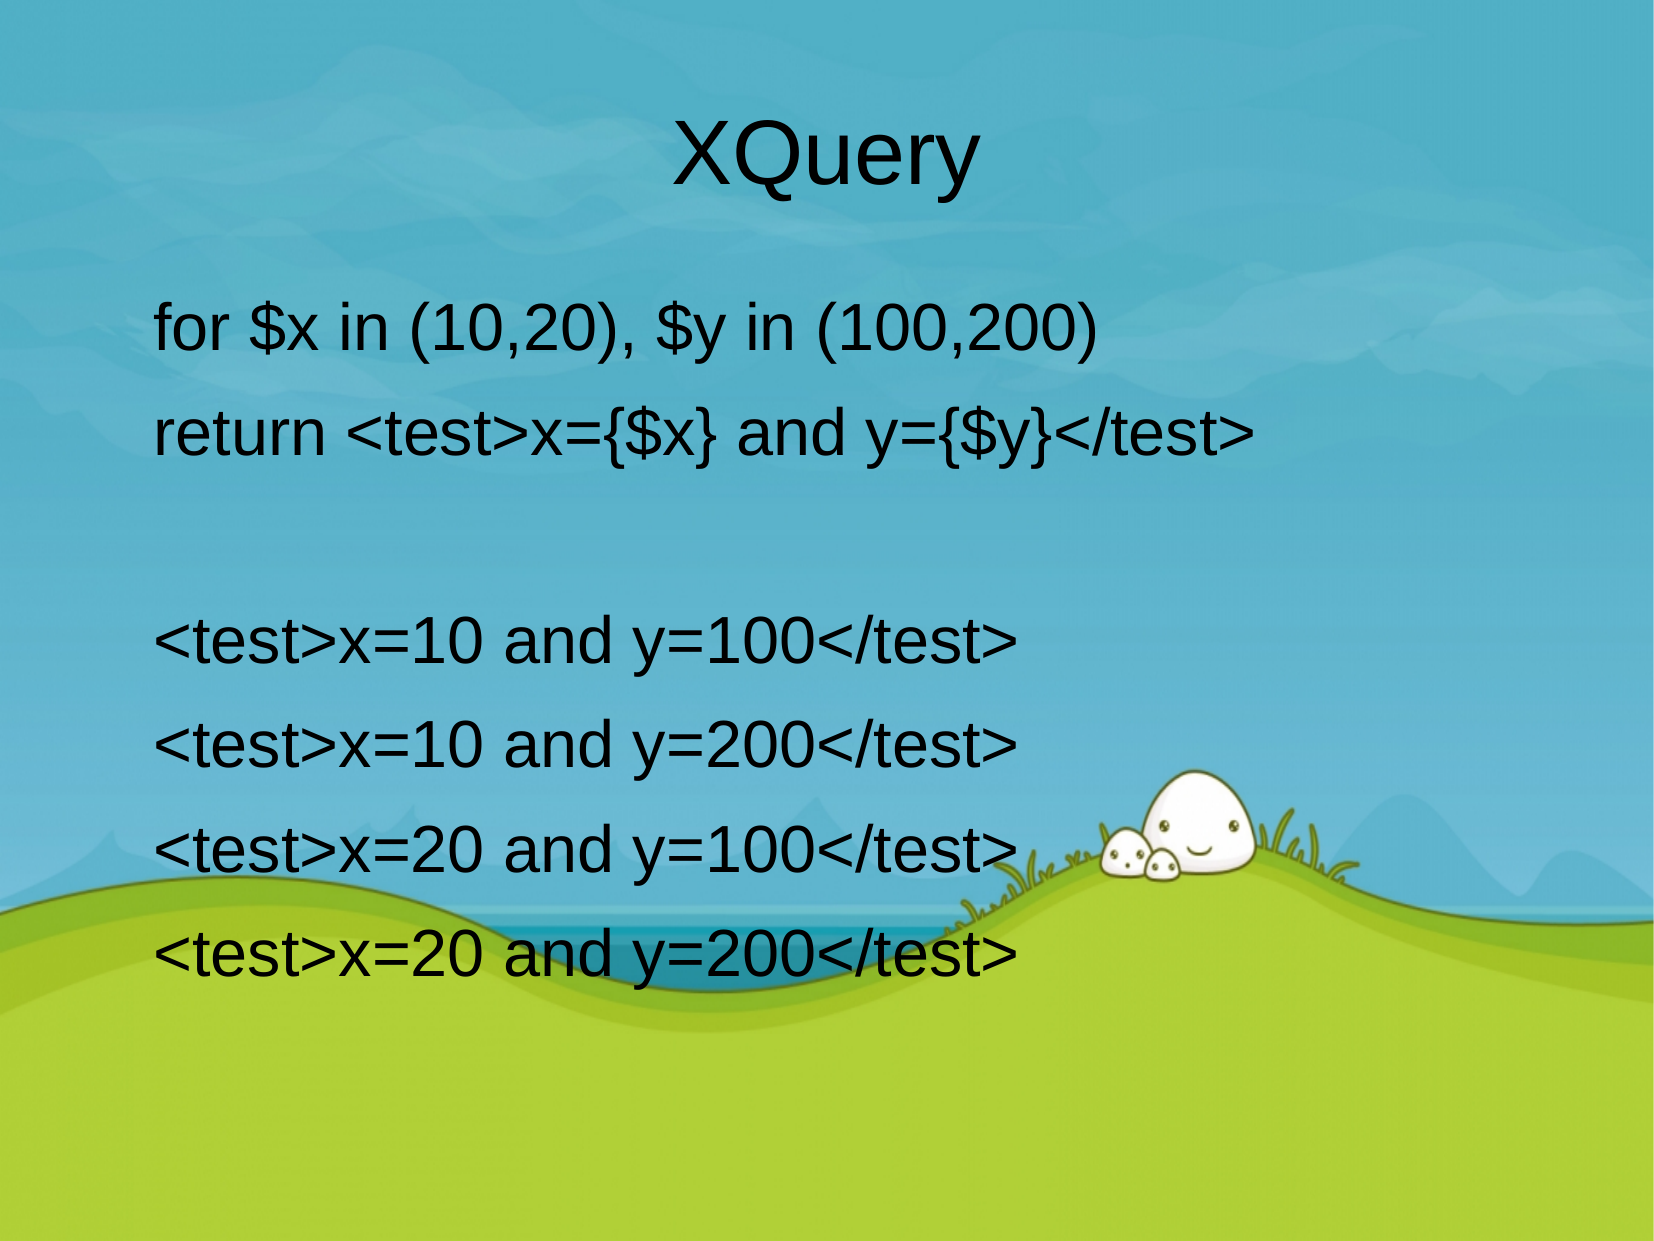

# XQuery
for $x in (10,20), $y in (100,200)
return <test>x={$x} and y={$y}</test>
<test>x=10 and y=100</test>
<test>x=10 and y=200</test>
<test>x=20 and y=100</test>
<test>x=20 and y=200</test>